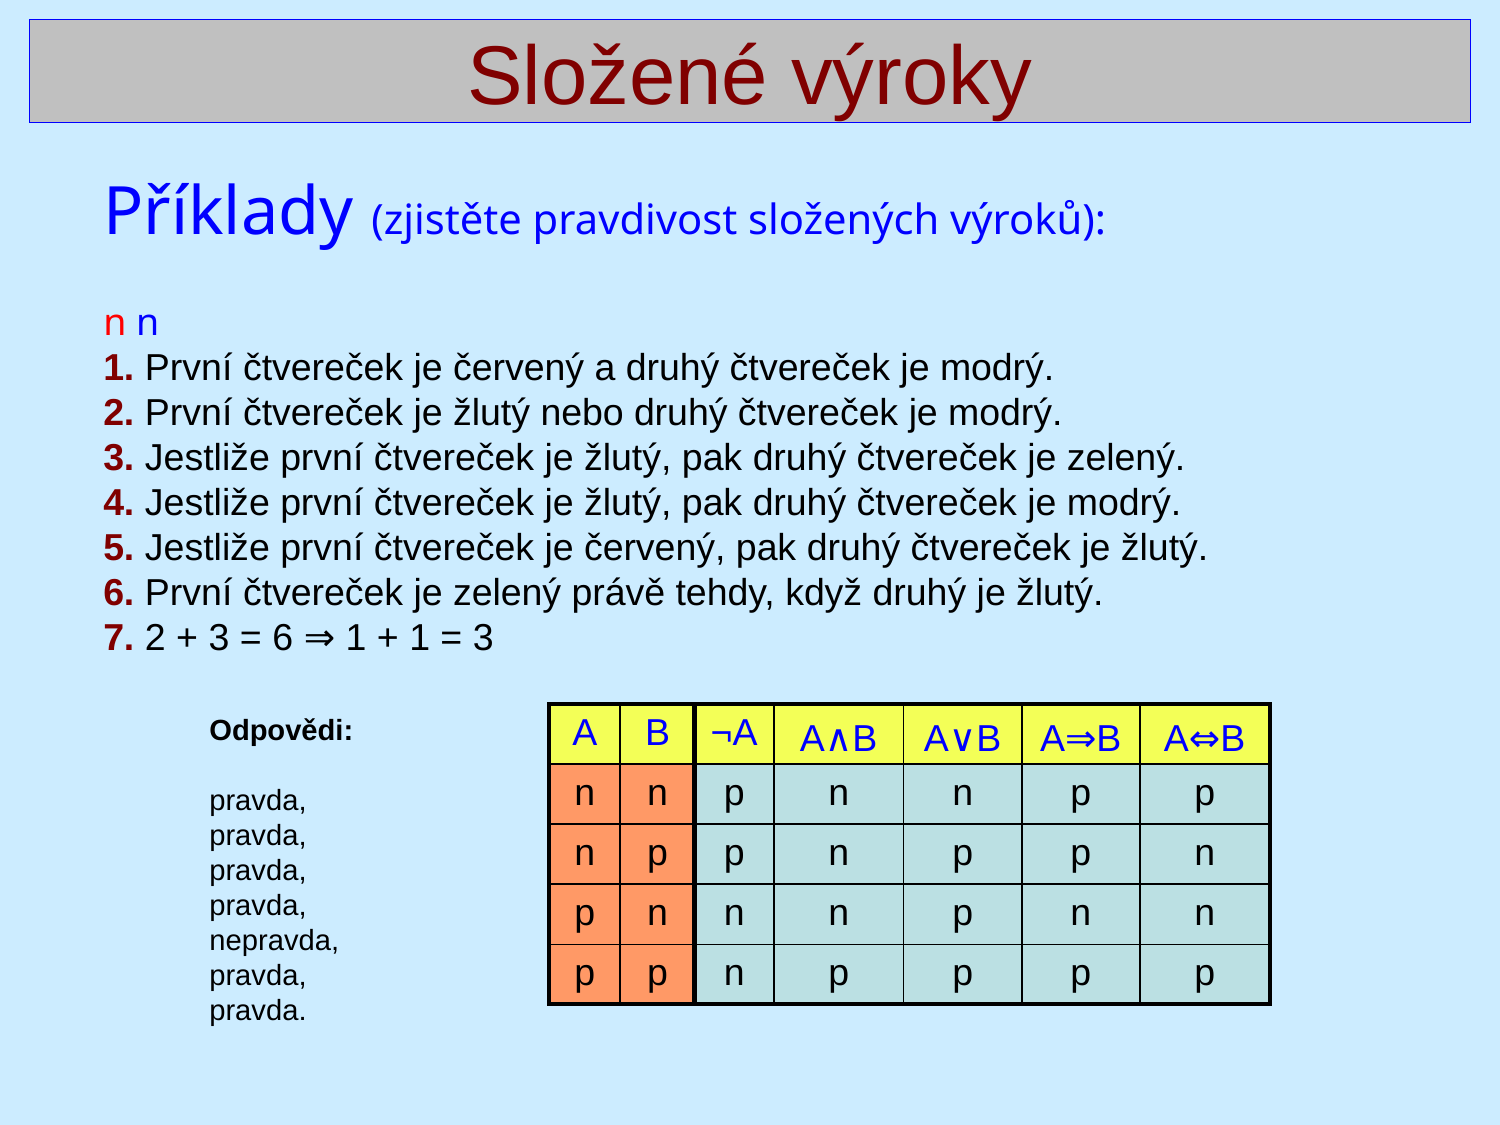

# Složené výroky
Příklady (zjistěte pravdivost složených výroků):
n n
1. První čtvereček je červený a druhý čtvereček je modrý.
2. První čtvereček je žlutý nebo druhý čtvereček je modrý.
3. Jestliže první čtvereček je žlutý, pak druhý čtvereček je zelený.
4. Jestliže první čtvereček je žlutý, pak druhý čtvereček je modrý.
5. Jestliže první čtvereček je červený, pak druhý čtvereček je žlutý.
6. První čtvereček je zelený právě tehdy, když druhý je žlutý.
7. 2 + 3 = 6 ⇒ 1 + 1 = 3
Odpovědi:
pravda,
pravda,
pravda,
pravda,
nepravda,
pravda,
pravda.
| A | B | ¬A | A∧B | A∨B | A⇒B | A⇔B |
| --- | --- | --- | --- | --- | --- | --- |
| n | n | p | n | n | p | p |
| n | p | p | n | p | p | n |
| p | n | n | n | p | n | n |
| p | p | n | p | p | p | p |